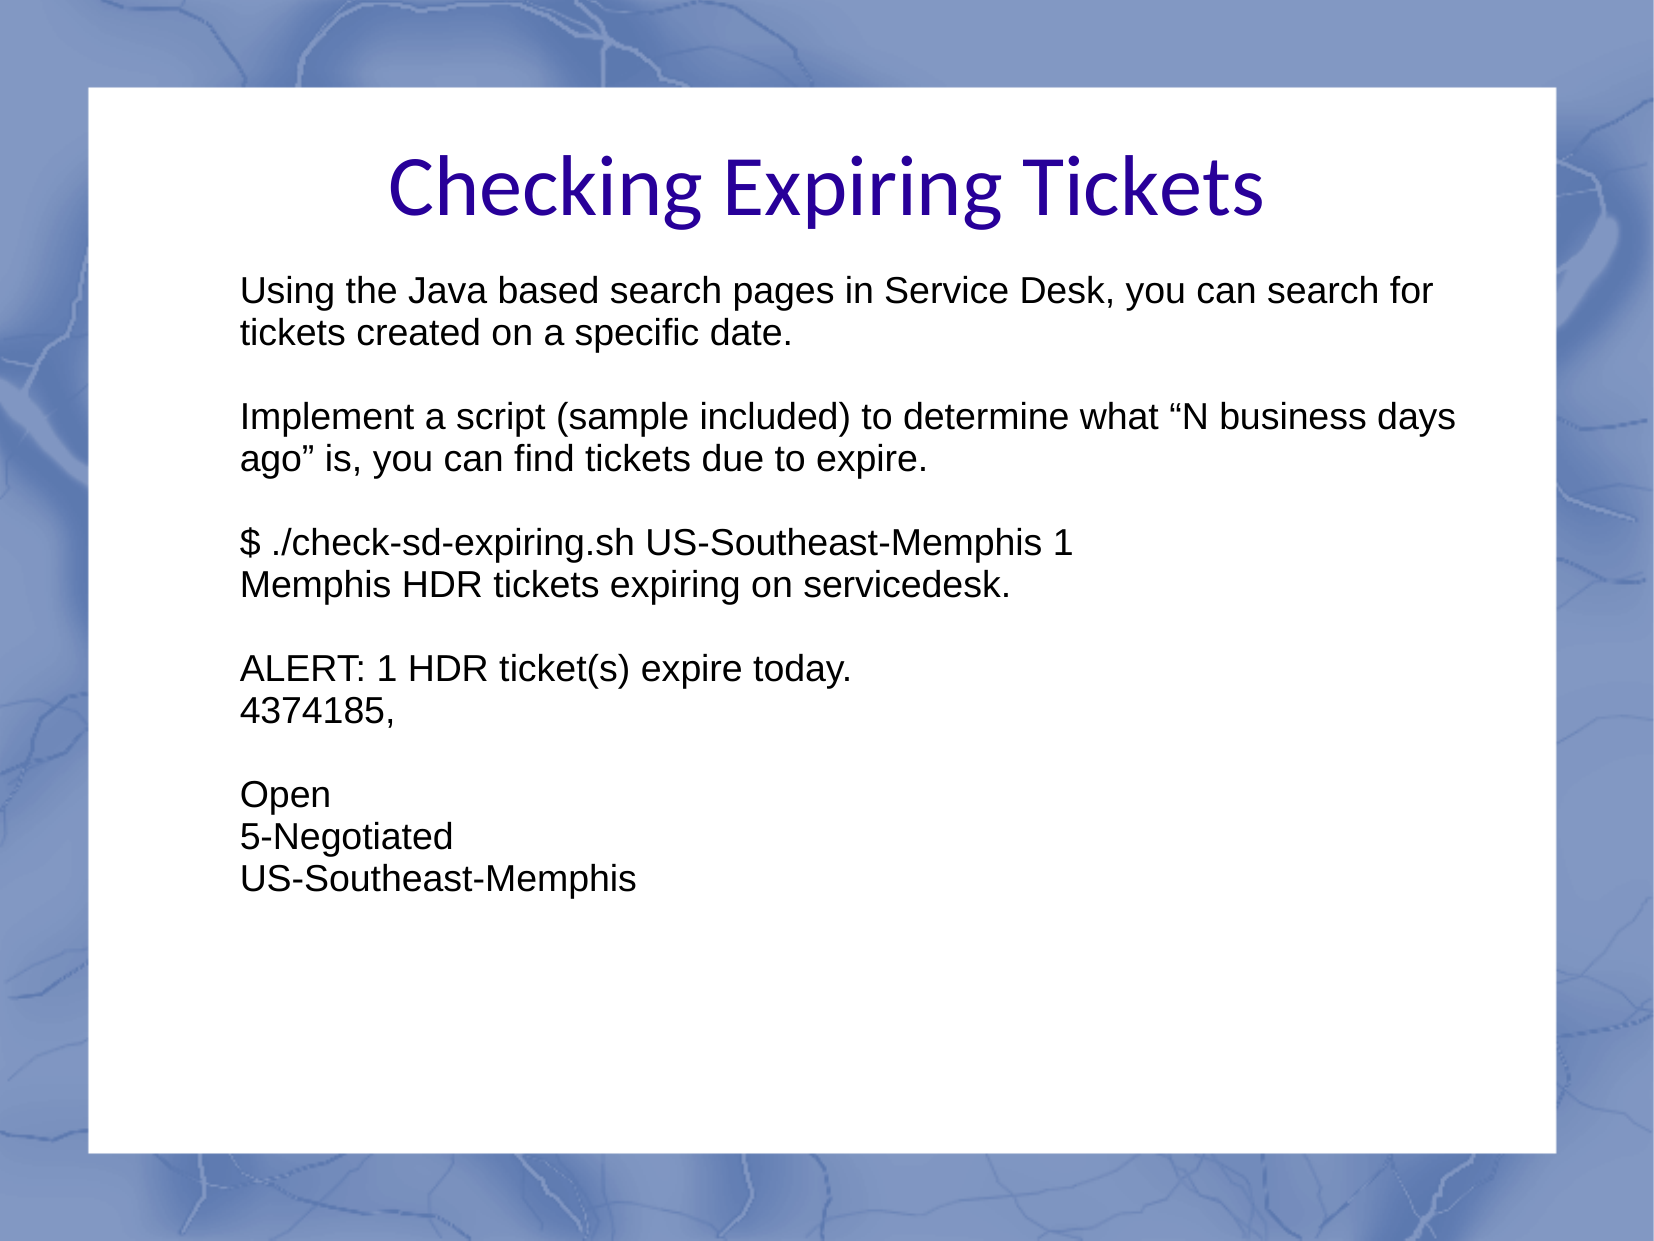

# Checking Expiring Tickets
Using the Java based search pages in Service Desk, you can search for tickets created on a specific date.
Implement a script (sample included) to determine what “N business days ago” is, you can find tickets due to expire.
$ ./check-sd-expiring.sh US-Southeast-Memphis 1
Memphis HDR tickets expiring on servicedesk.
ALERT: 1 HDR ticket(s) expire today.
4374185,
Open
5-Negotiated
US-Southeast-Memphis